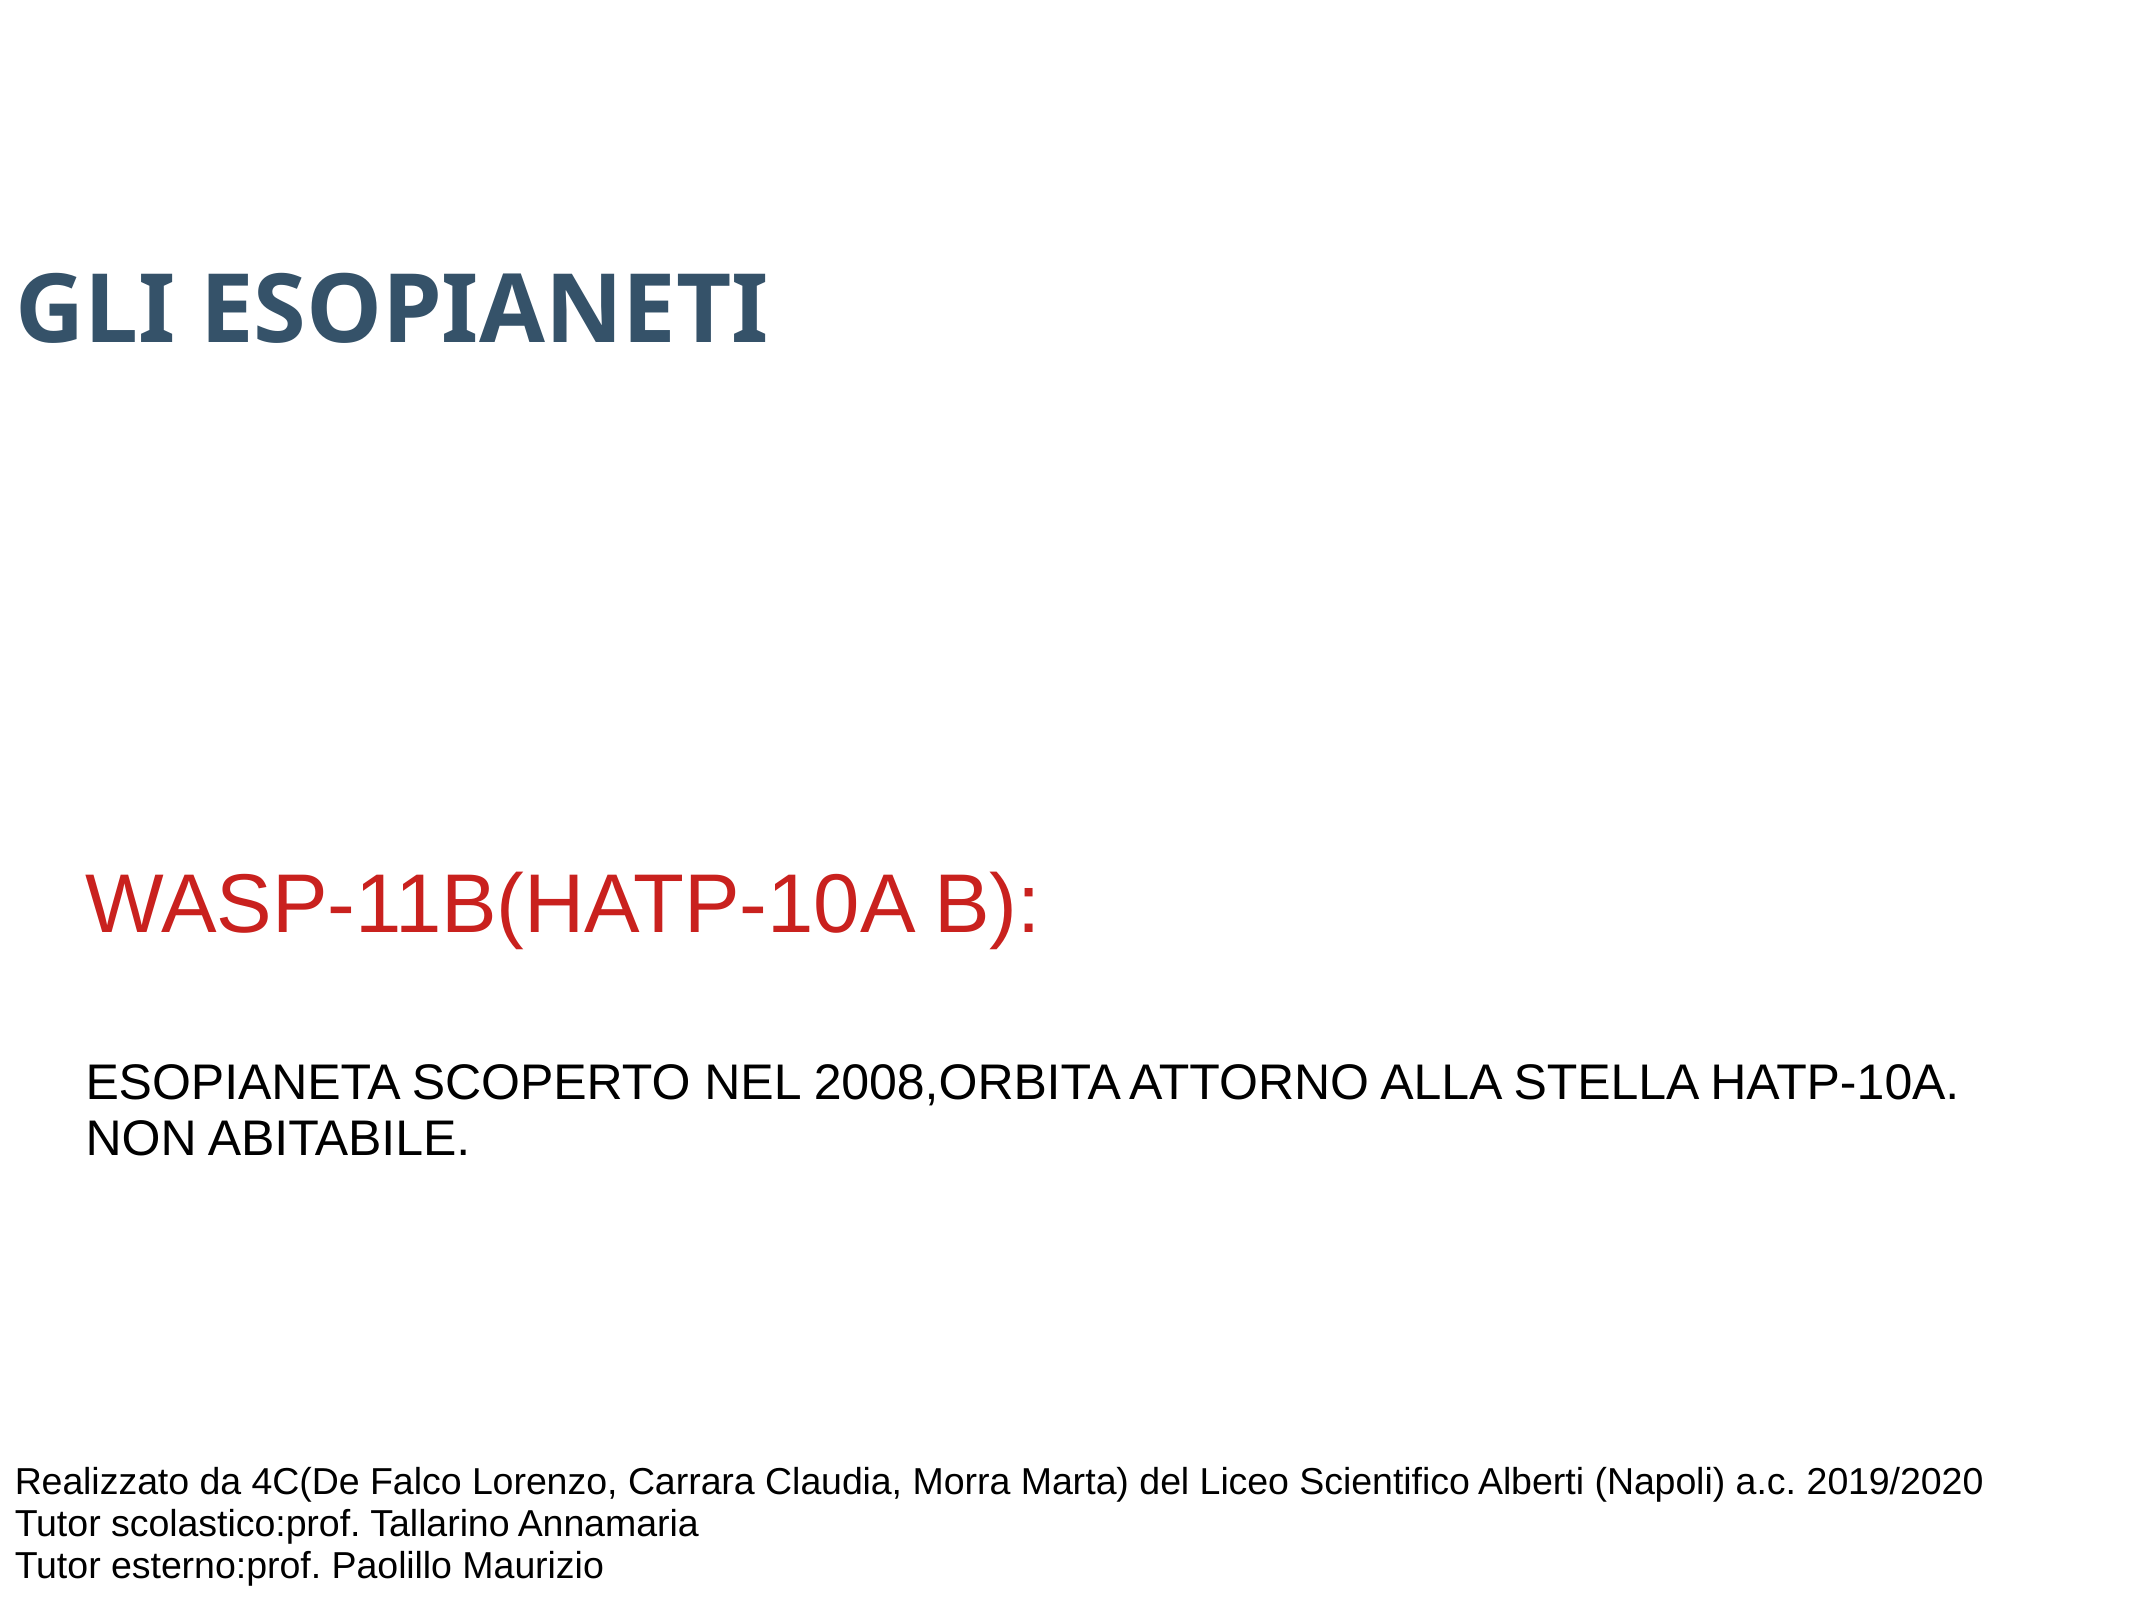

# GLI ESOPIANETI
WASP-11B(HATP-10A B):
ESOPIANETA SCOPERTO NEL 2008,ORBITA ATTORNO ALLA STELLA HATP-10A.
NON ABITABILE.
Realizzato da 4C(De Falco Lorenzo, Carrara Claudia, Morra Marta) del Liceo Scientifico Alberti (Napoli) a.c. 2019/2020
Tutor scolastico:prof. Tallarino Annamaria
Tutor esterno:prof. Paolillo Maurizio